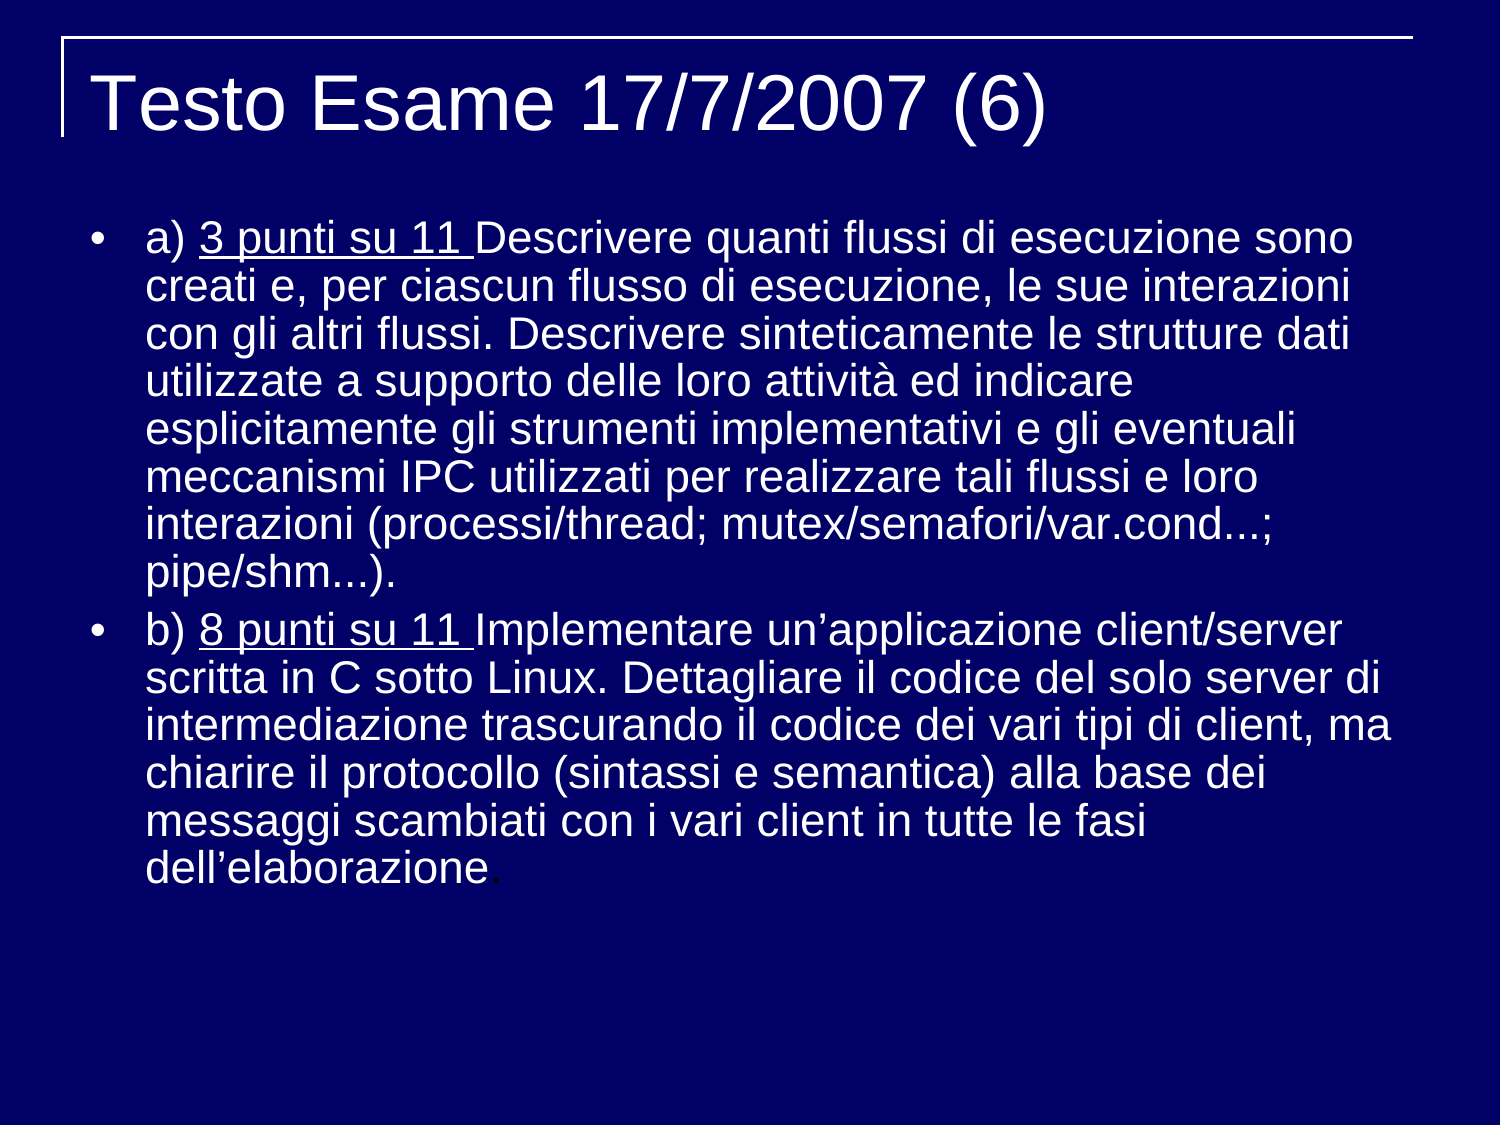

# Testo Esame 17/7/2007 (6)‏
a) 3 punti su 11 Descrivere quanti flussi di esecuzione sono creati e, per ciascun flusso di esecuzione, le sue interazioni con gli altri flussi. Descrivere sinteticamente le strutture dati utilizzate a supporto delle loro attività ed indicare esplicitamente gli strumenti implementativi e gli eventuali meccanismi IPC utilizzati per realizzare tali flussi e loro interazioni (processi/thread; mutex/semafori/var.cond...; pipe/shm...).
b) 8 punti su 11 Implementare un’applicazione client/server scritta in C sotto Linux. Dettagliare il codice del solo server di intermediazione trascurando il codice dei vari tipi di client, ma chiarire il protocollo (sintassi e semantica) alla base dei messaggi scambiati con i vari client in tutte le fasi dell’elaborazione.